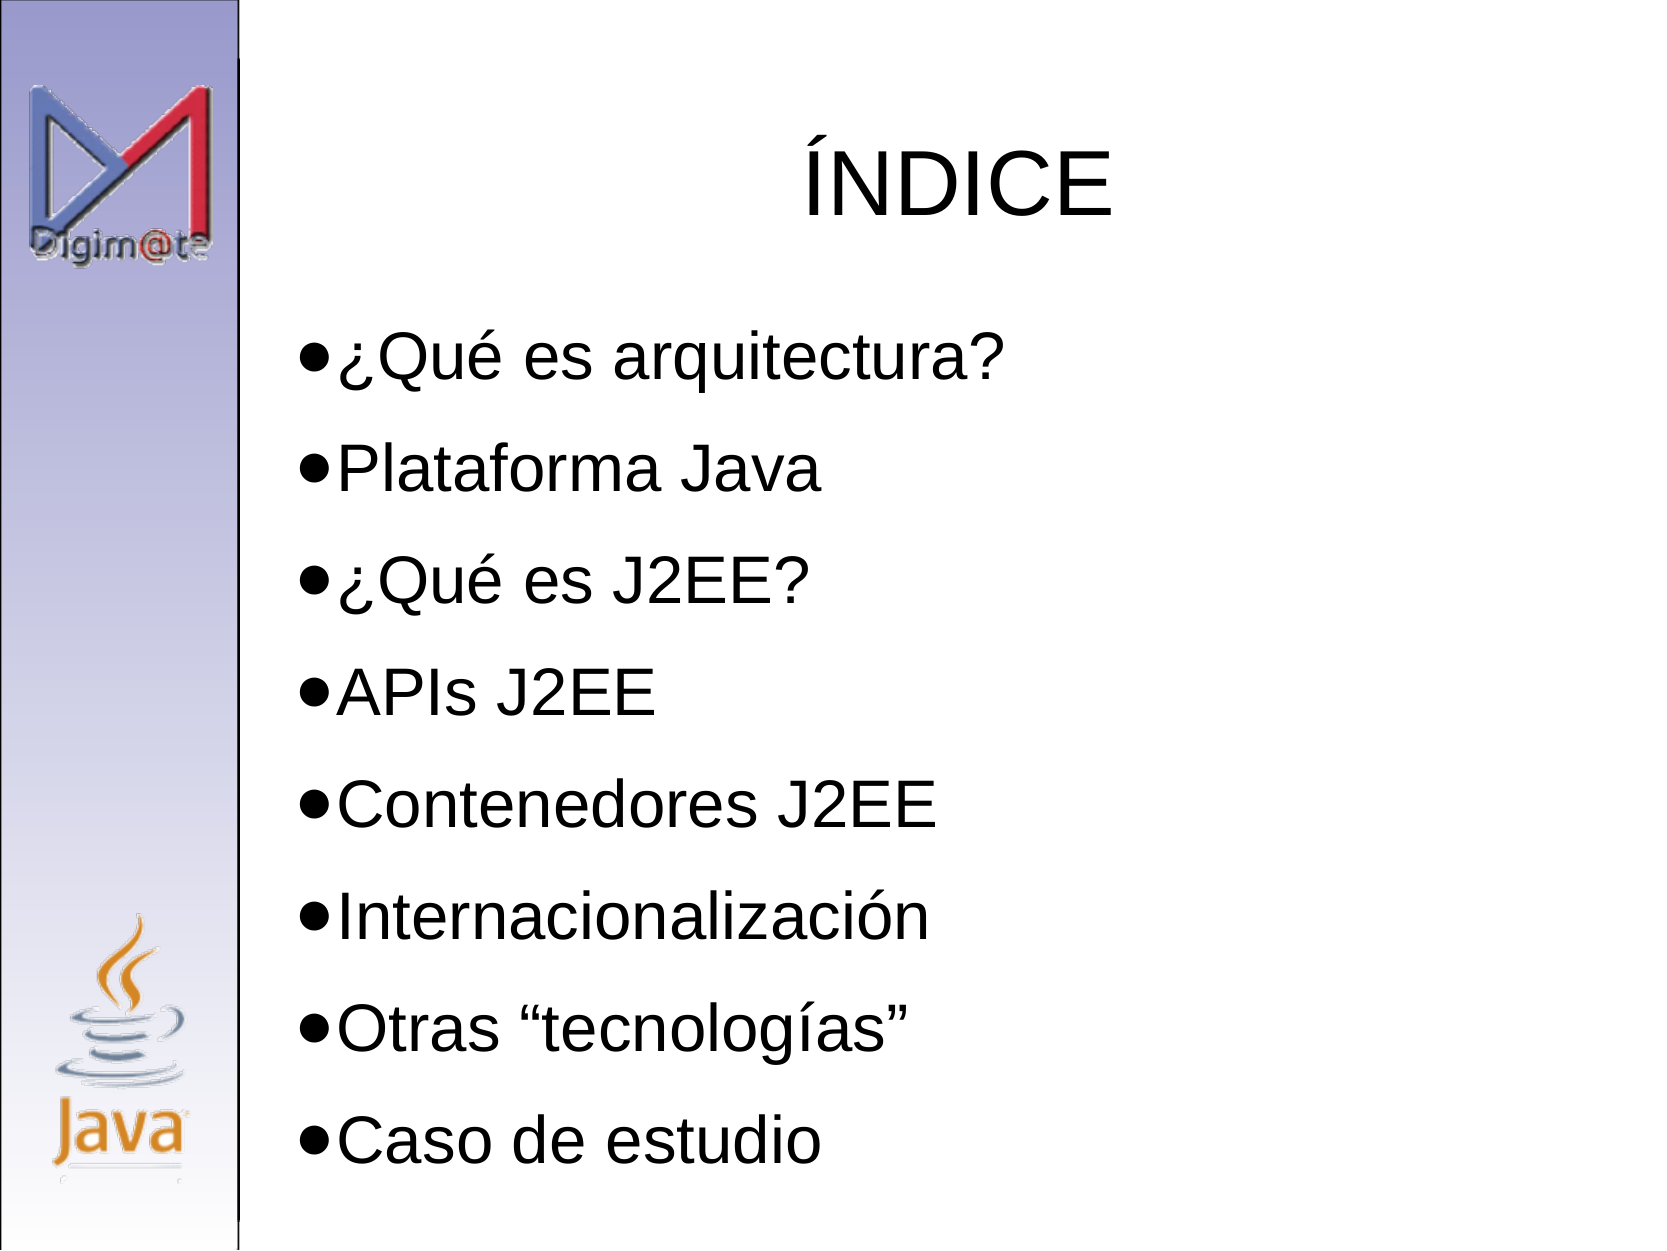

# ÍNDICE
¿Qué es arquitectura?
Plataforma Java
¿Qué es J2EE?
APIs J2EE
Contenedores J2EE
Internacionalización
Otras “tecnologías”
Caso de estudio